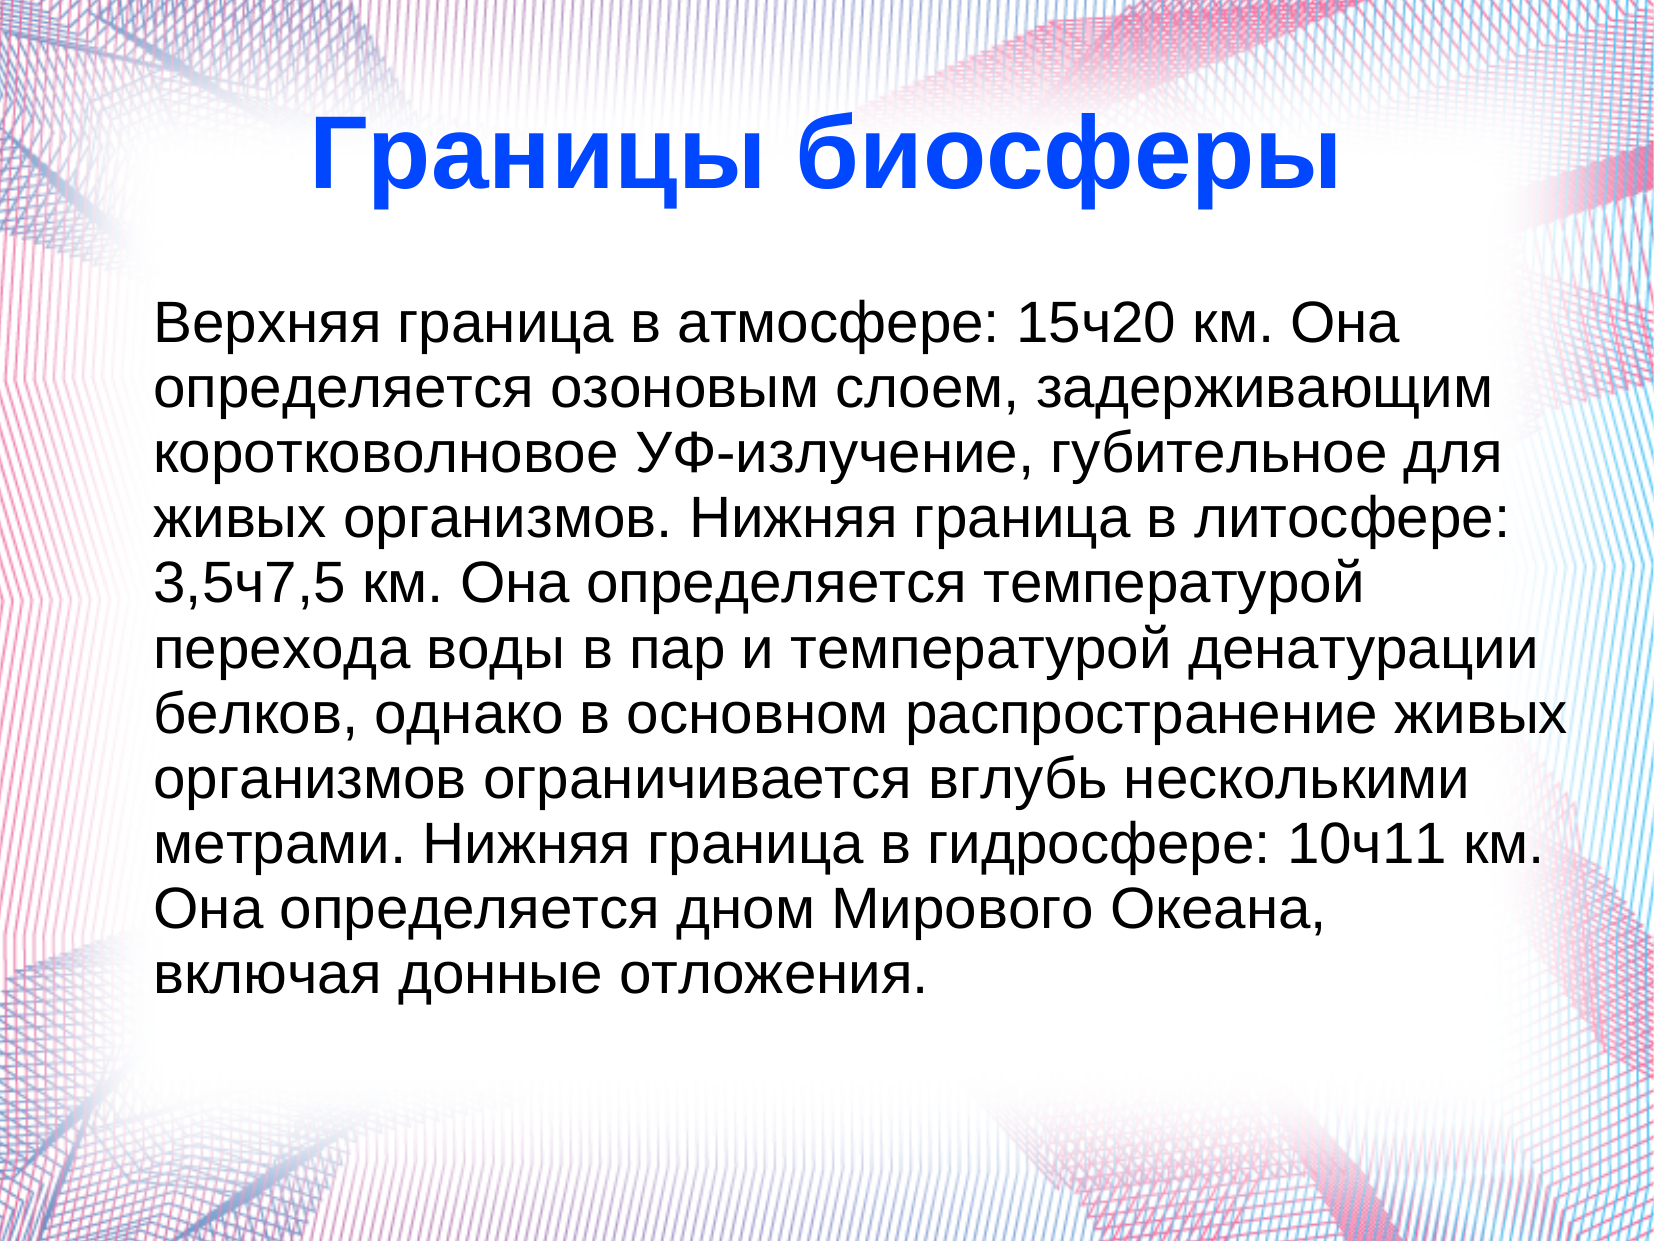

# Границы биосферы
Верхняя граница в атмосфере: 15ч20 км. Она определяется озоновым слоем, задерживающим коротковолновое УФ-излучение, губительное для живых организмов. Нижняя граница в литосфере: 3,5ч7,5 км. Она определяется температурой перехода воды в пар и температурой денатурации белков, однако в основном распространение живых организмов ограничивается вглубь несколькими метрами. Нижняя граница в гидросфере: 10ч11 км. Она определяется дном Мирового Океана, включая донные отложения.